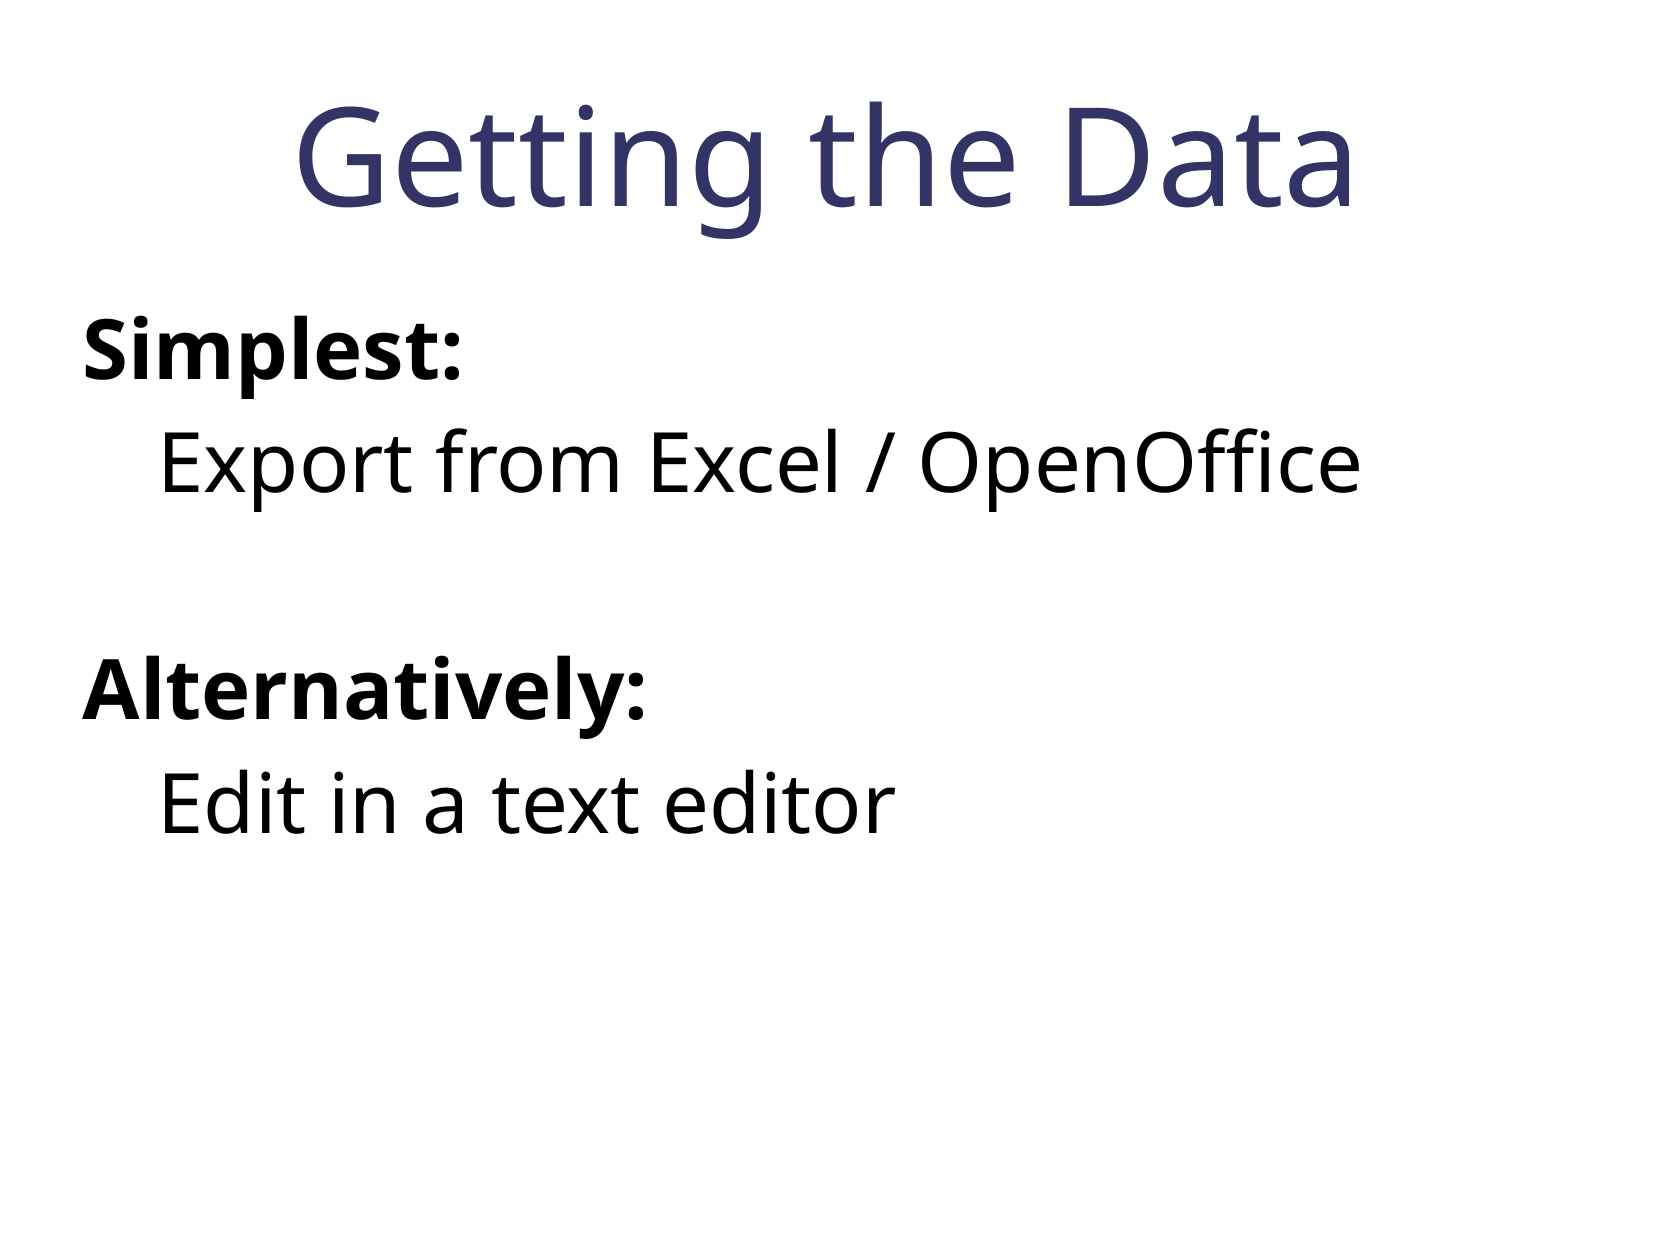

# Getting the Data
Simplest:
	Export from Excel / OpenOffice
Alternatively:
	Edit in a text editor